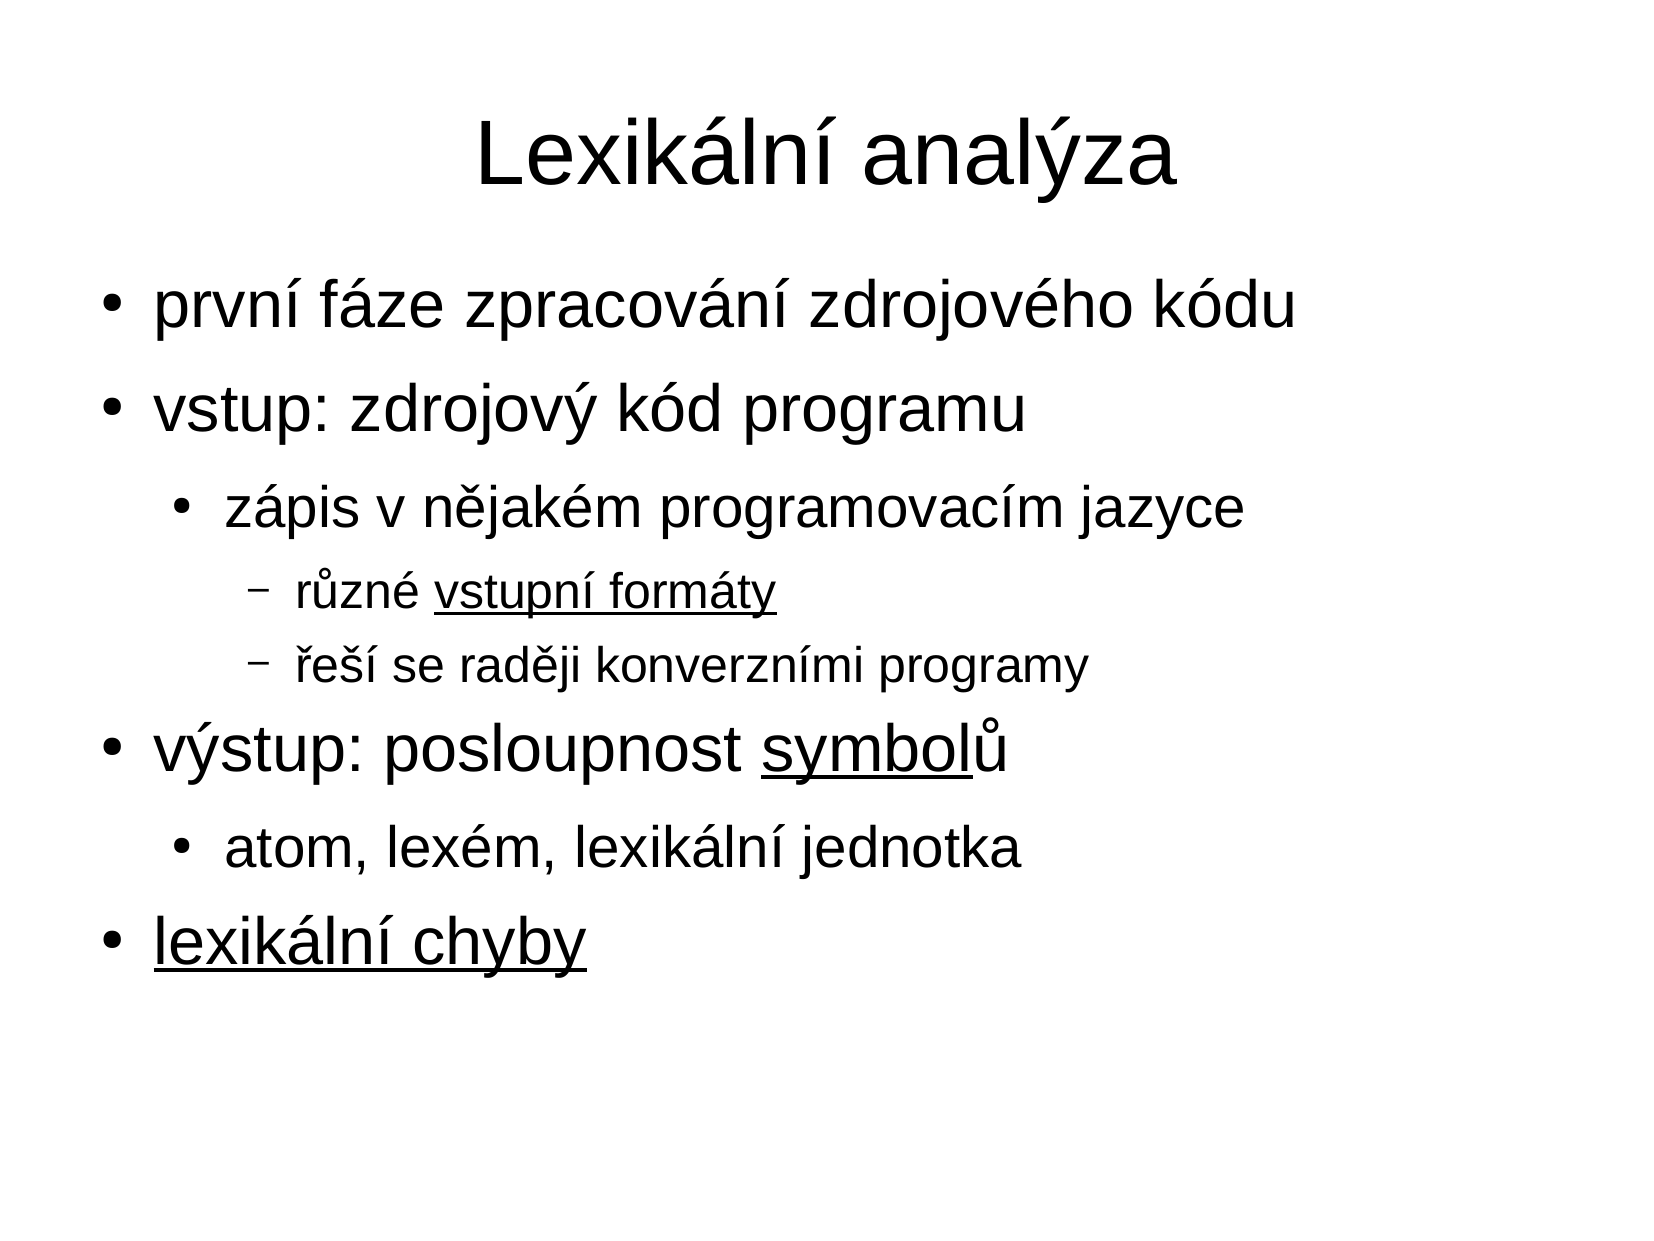

# Lexikální analýza
první fáze zpracování zdrojového kódu
vstup: zdrojový kód programu
zápis v nějakém programovacím jazyce
různé vstupní formáty
řeší se raději konverzními programy
výstup: posloupnost symbolů
atom, lexém, lexikální jednotka
lexikální chyby